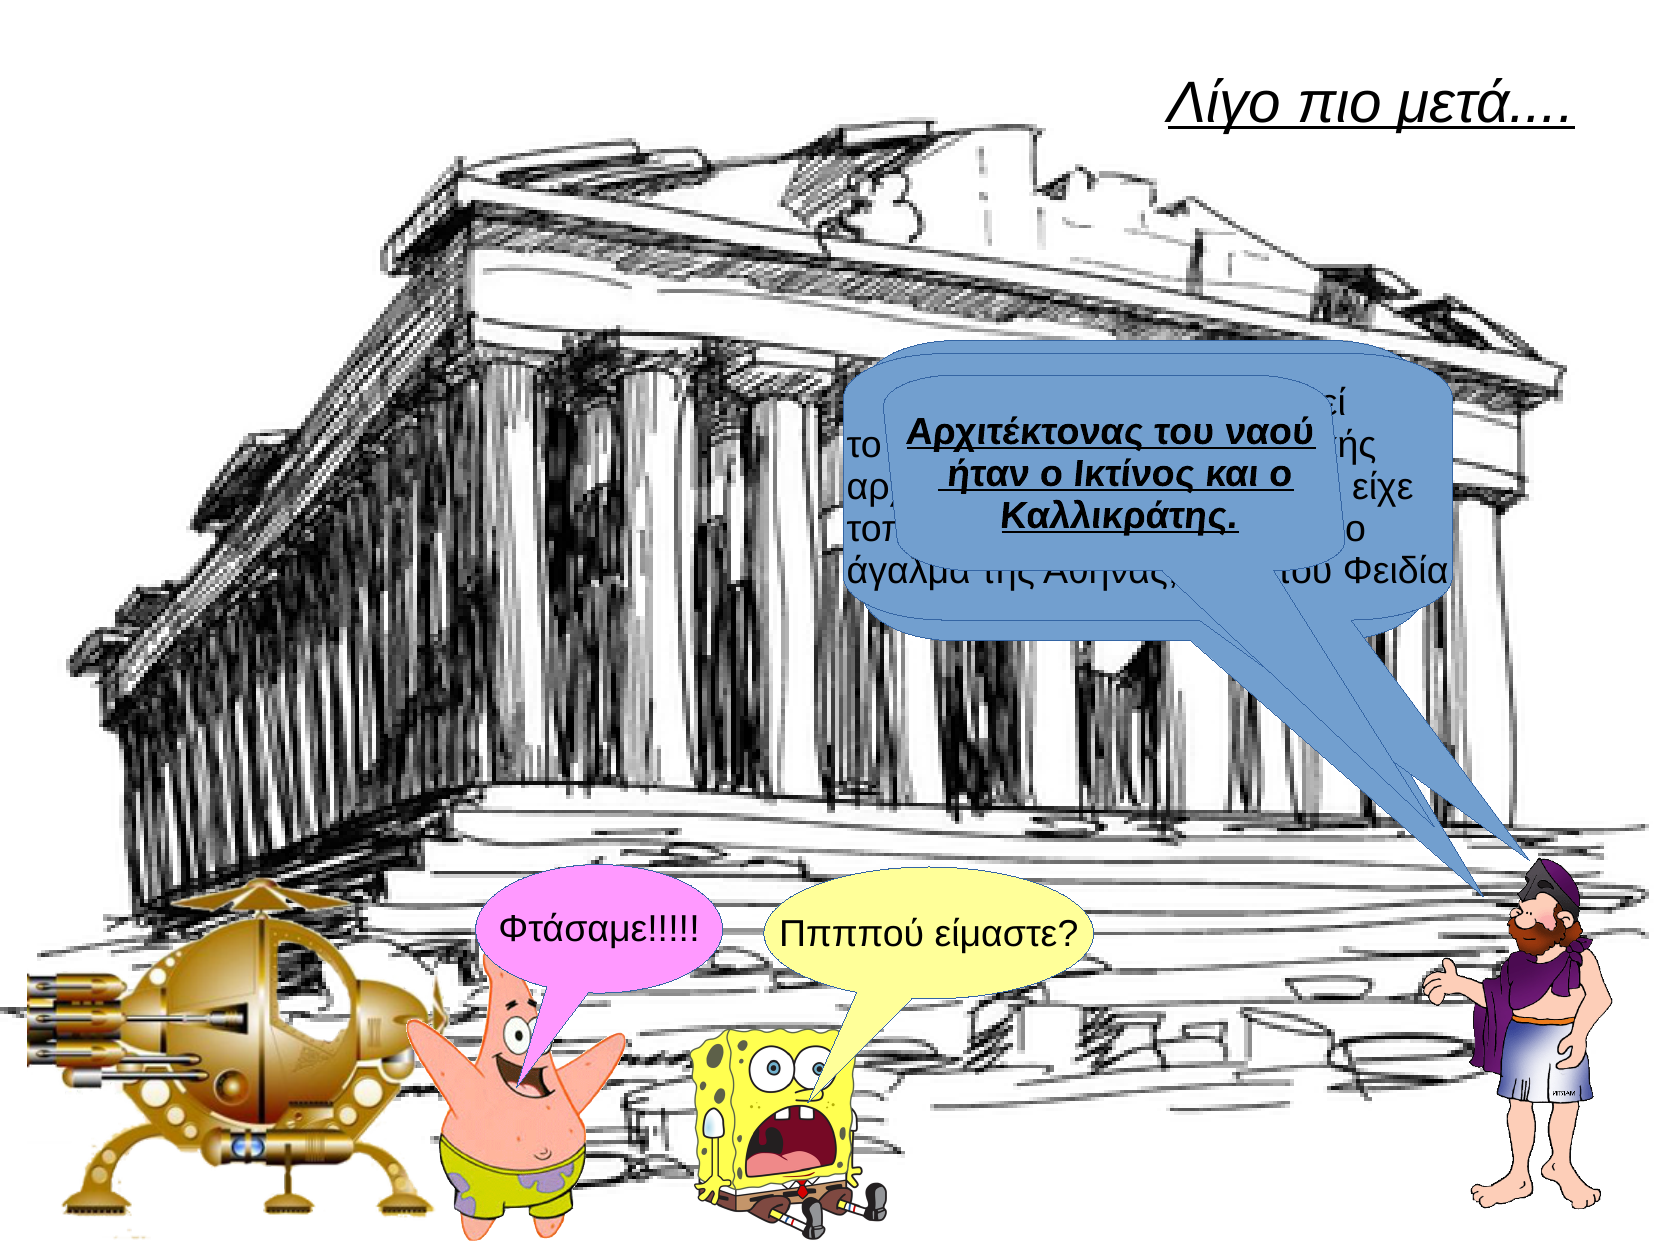

Λίγο πιο μετά....
Είσαστε στον 5ο αιώνα π.Χ.
Στην Αθήνα. Συγκεκριμένα στον
Παρθενώνα.
O Παρθενώνας αποτελεί
το κυριότερο έργο της ελληνικής
αρχιτεκτονικής. Μέσα στο ναό είχε
τοποθετηθεί το χρυσελεφάντινο
άγαλμα της Αθηνάς, έργο του Φειδία
Αρχιτέκτονας του ναού
 ήταν ο Ικτίνος και ο
Καλλικράτης.
Φτάσαμε!!!!!
Ππππού είμαστε?